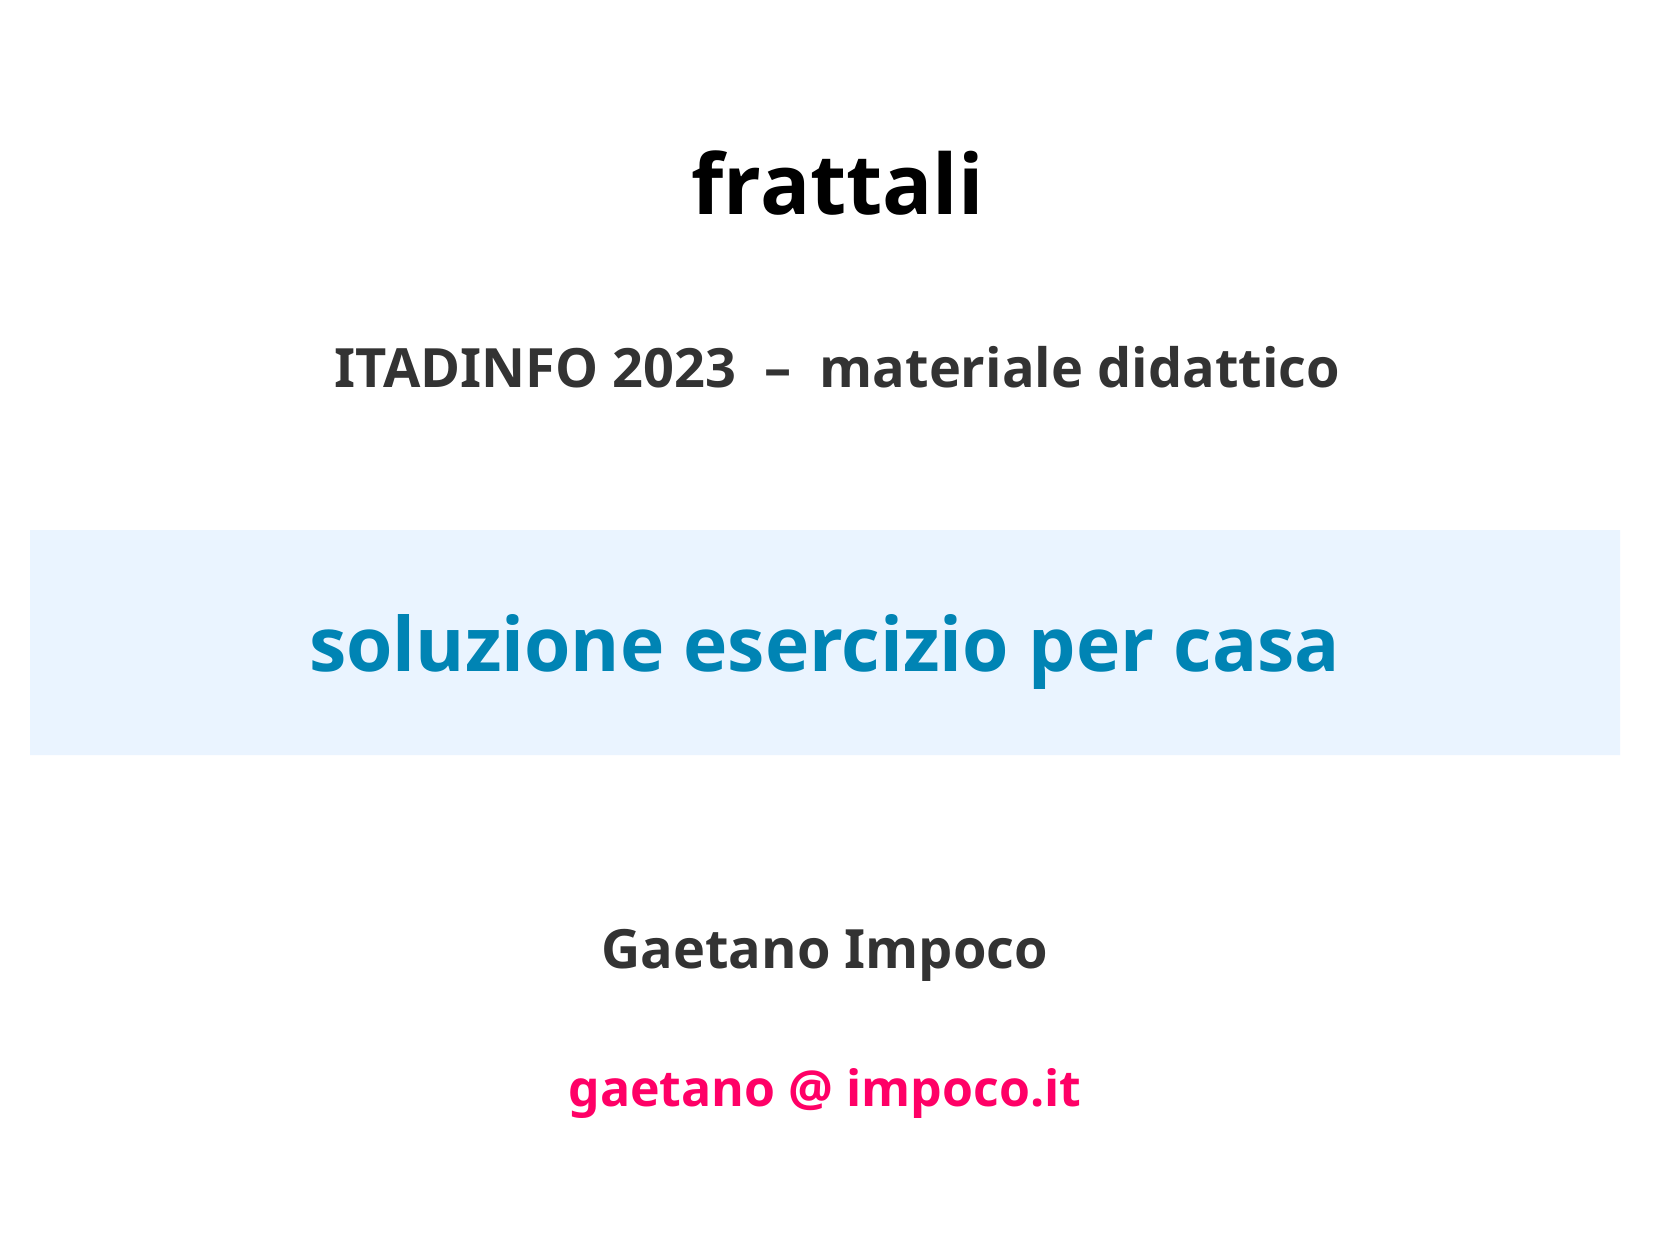

# frattali
ITADINFO 2023 – materiale didattico
soluzione esercizio per casa
Gaetano Impoco
gaetano @ impoco.it